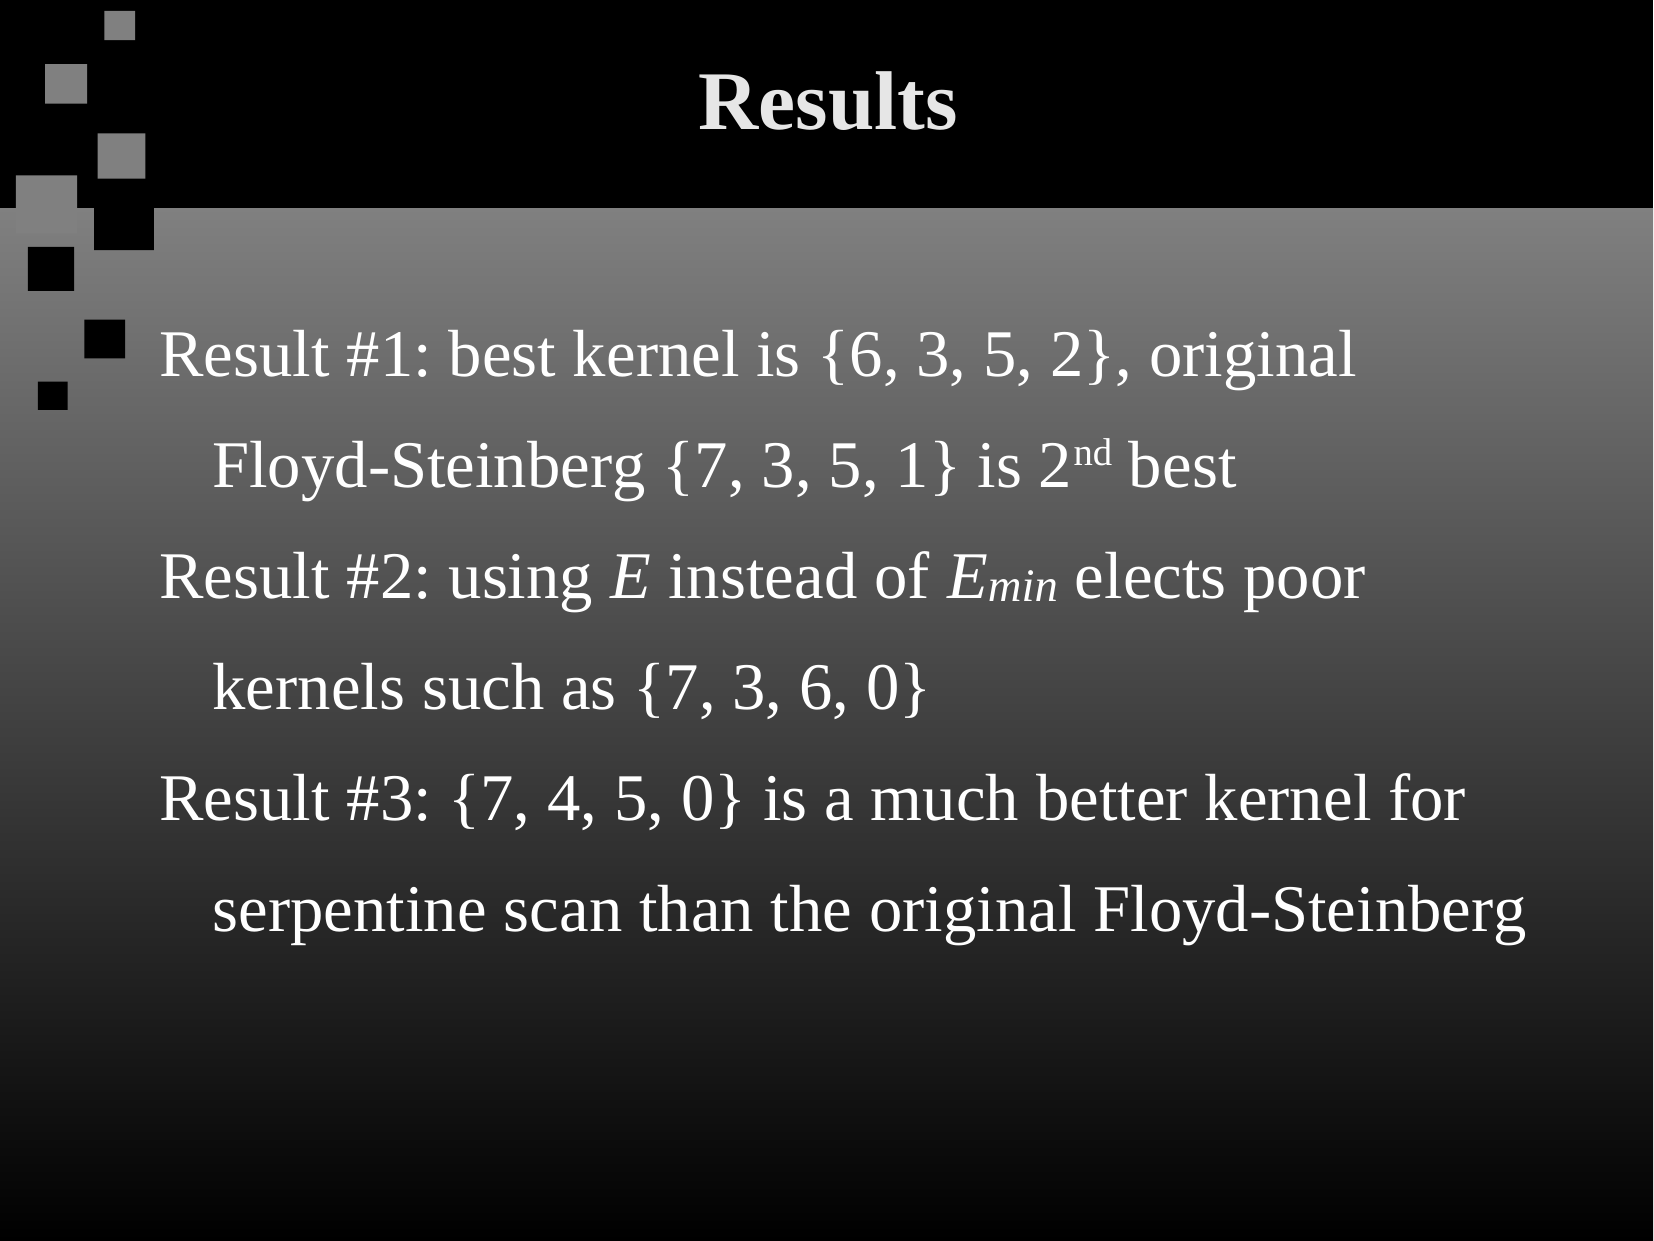

# Results
Result #1: best kernel is {6, 3, 5, 2}, original Floyd-Steinberg {7, 3, 5, 1} is 2nd best
Result #2: using E instead of Emin elects poor kernels such as {7, 3, 6, 0}
Result #3: {7, 4, 5, 0} is a much better kernel for serpentine scan than the original Floyd-Steinberg